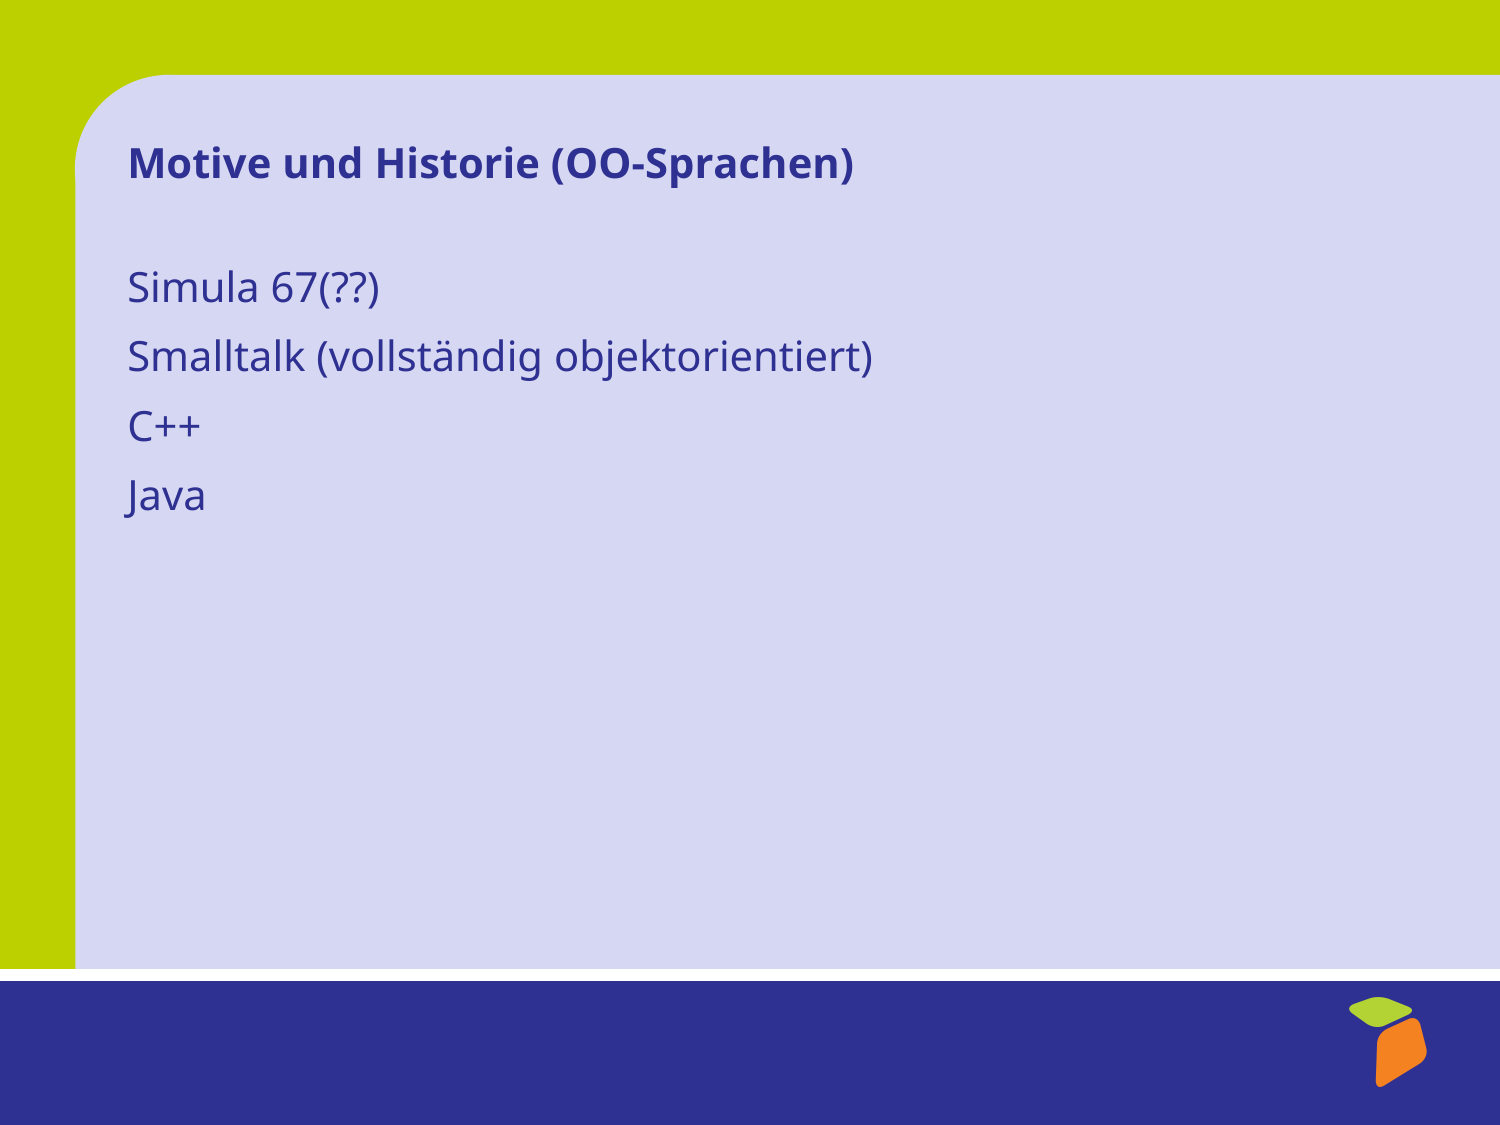

# Motive und Historie (OO-Sprachen)
Simula 67(??)
Smalltalk (vollständig objektorientiert)
C++
Java